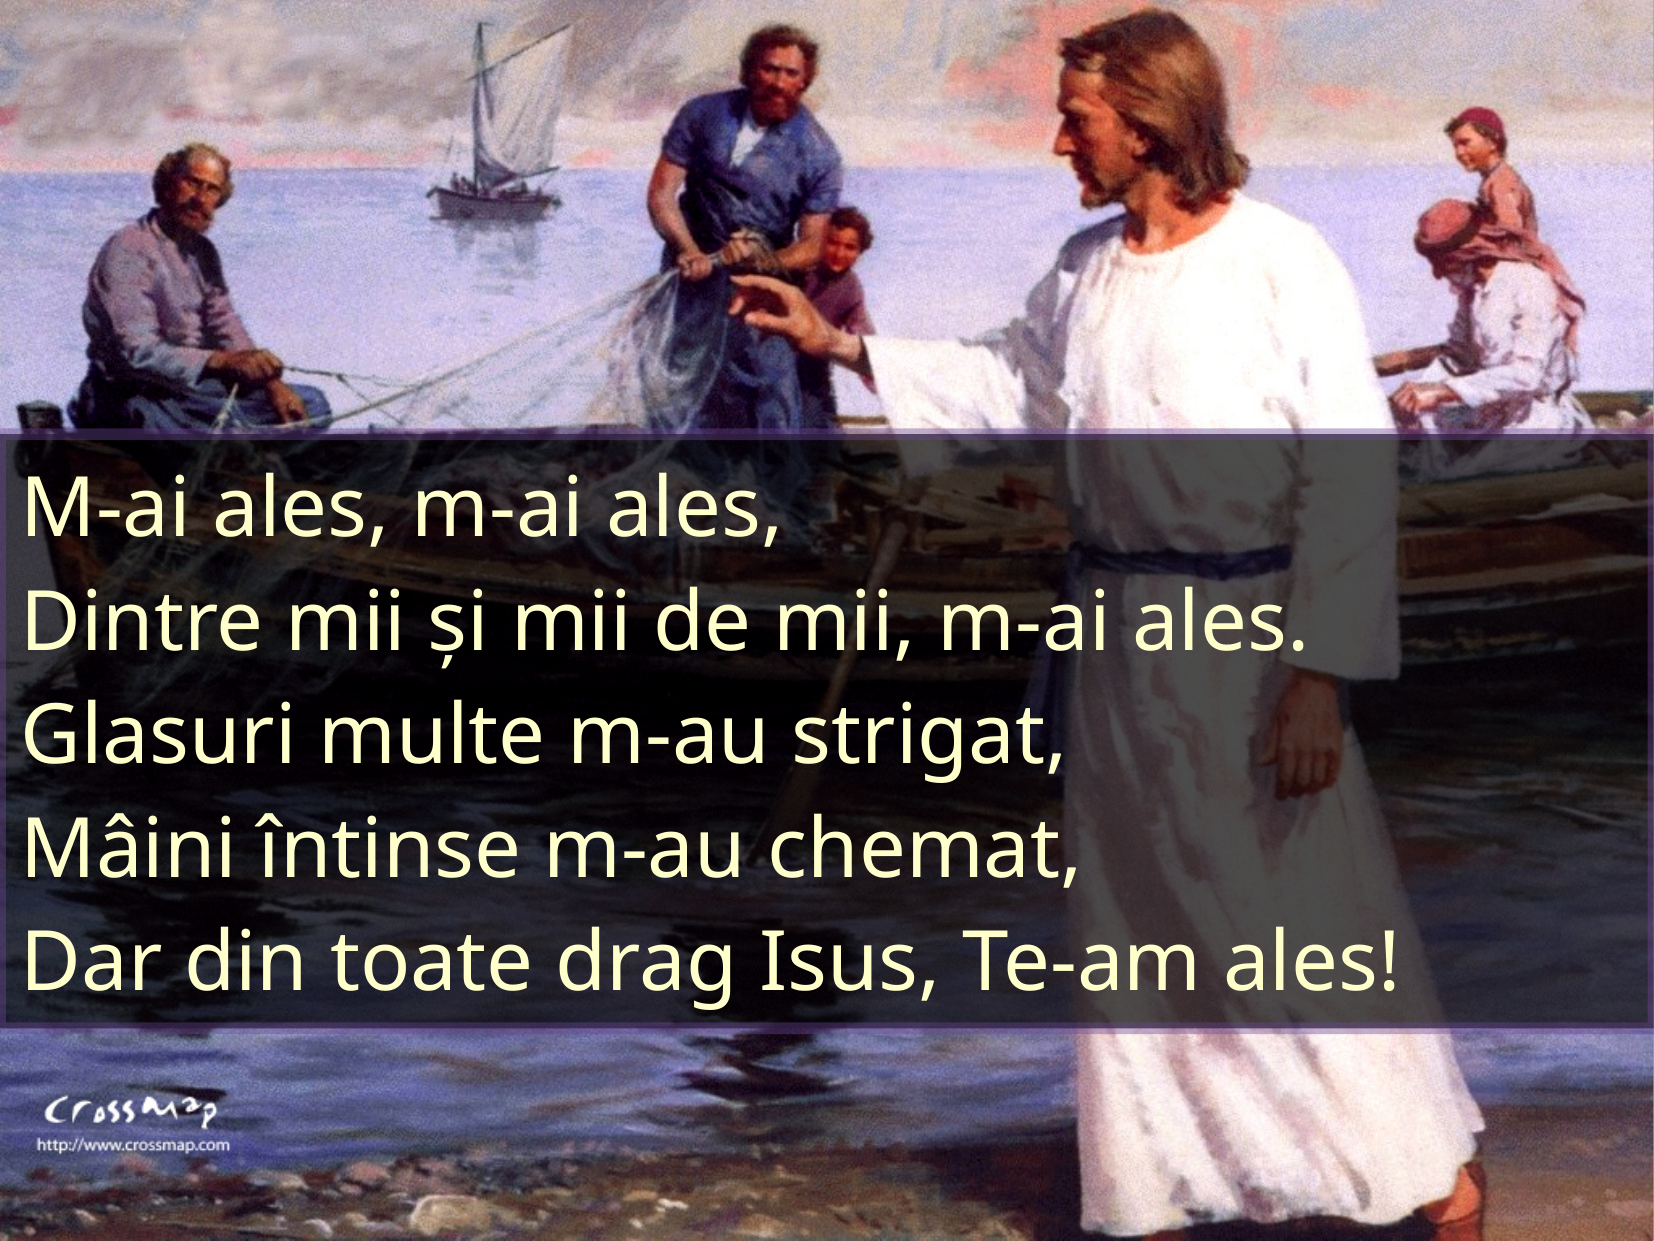

M-ai ales, m-ai ales,
Dintre mii şi mii de mii, m-ai ales.
Glasuri multe m-au strigat,
Mâini întinse m-au chemat,
Dar din toate drag Isus, Te-am ales!